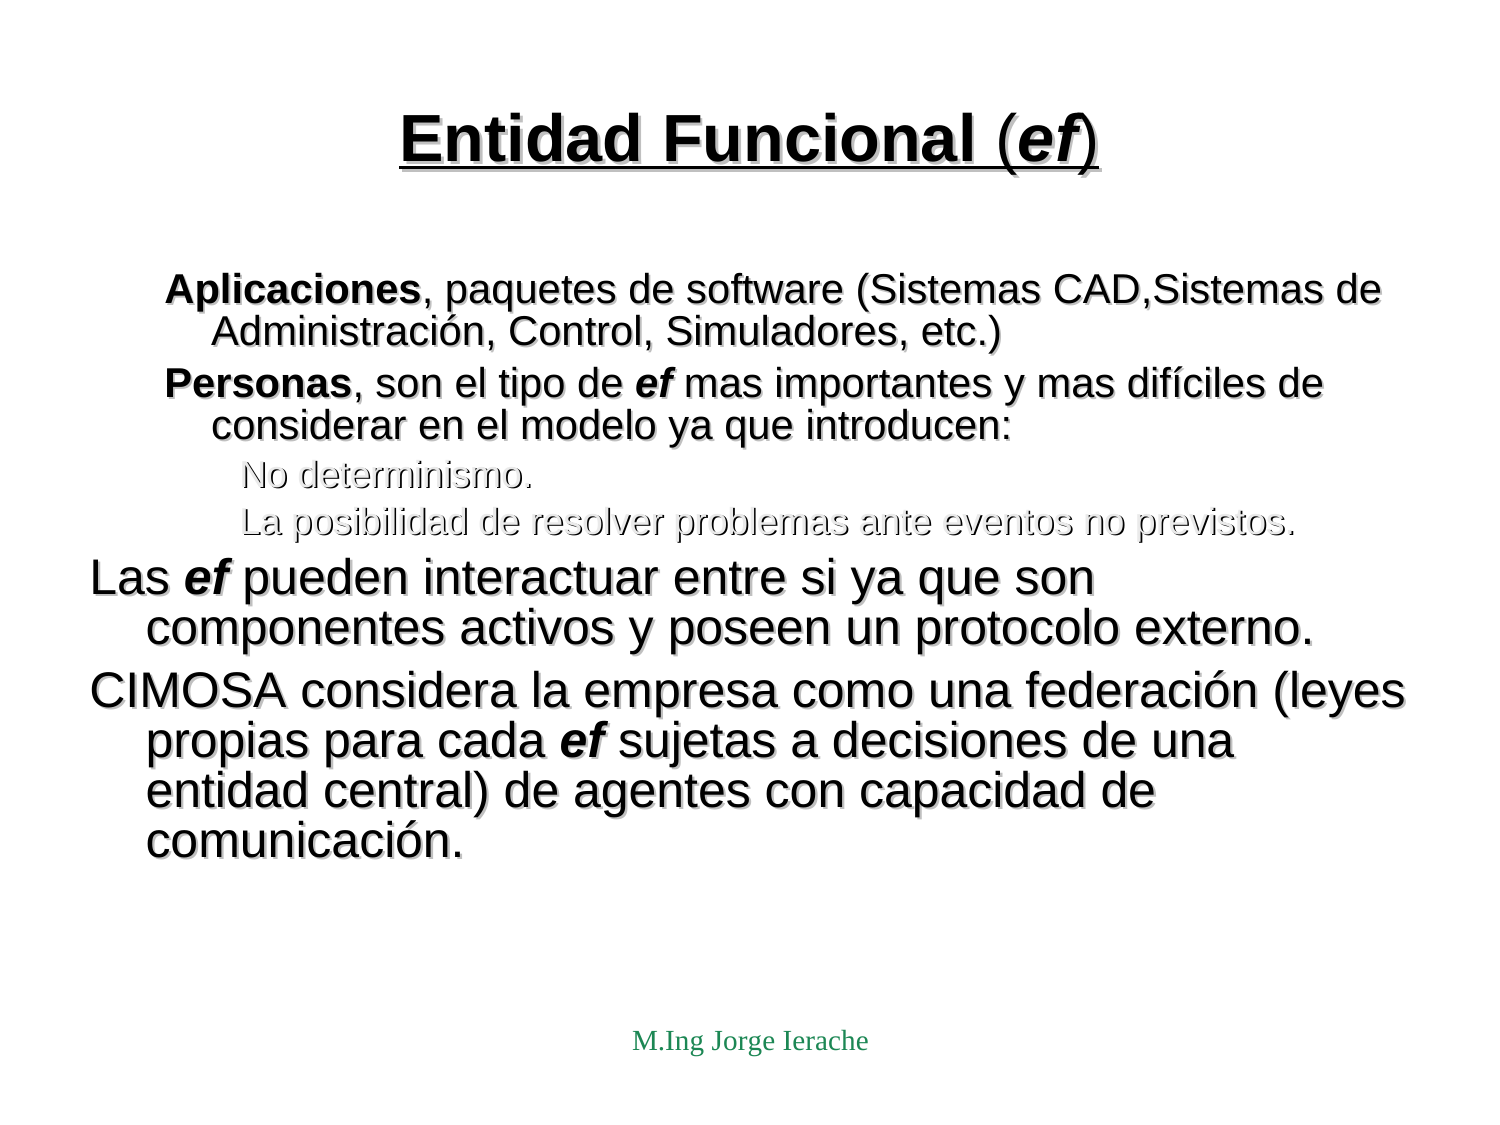

# Entidad Funcional (ef)
Aplicaciones, paquetes de software (Sistemas CAD,Sistemas de Administración, Control, Simuladores, etc.)
Personas, son el tipo de ef mas importantes y mas difíciles de considerar en el modelo ya que introducen:
No determinismo.
La posibilidad de resolver problemas ante eventos no previstos.
Las ef pueden interactuar entre si ya que son componentes activos y poseen un protocolo externo.
CIMOSA considera la empresa como una federación (leyes propias para cada ef sujetas a decisiones de una entidad central) de agentes con capacidad de comunicación.
M.Ing Jorge Ierache